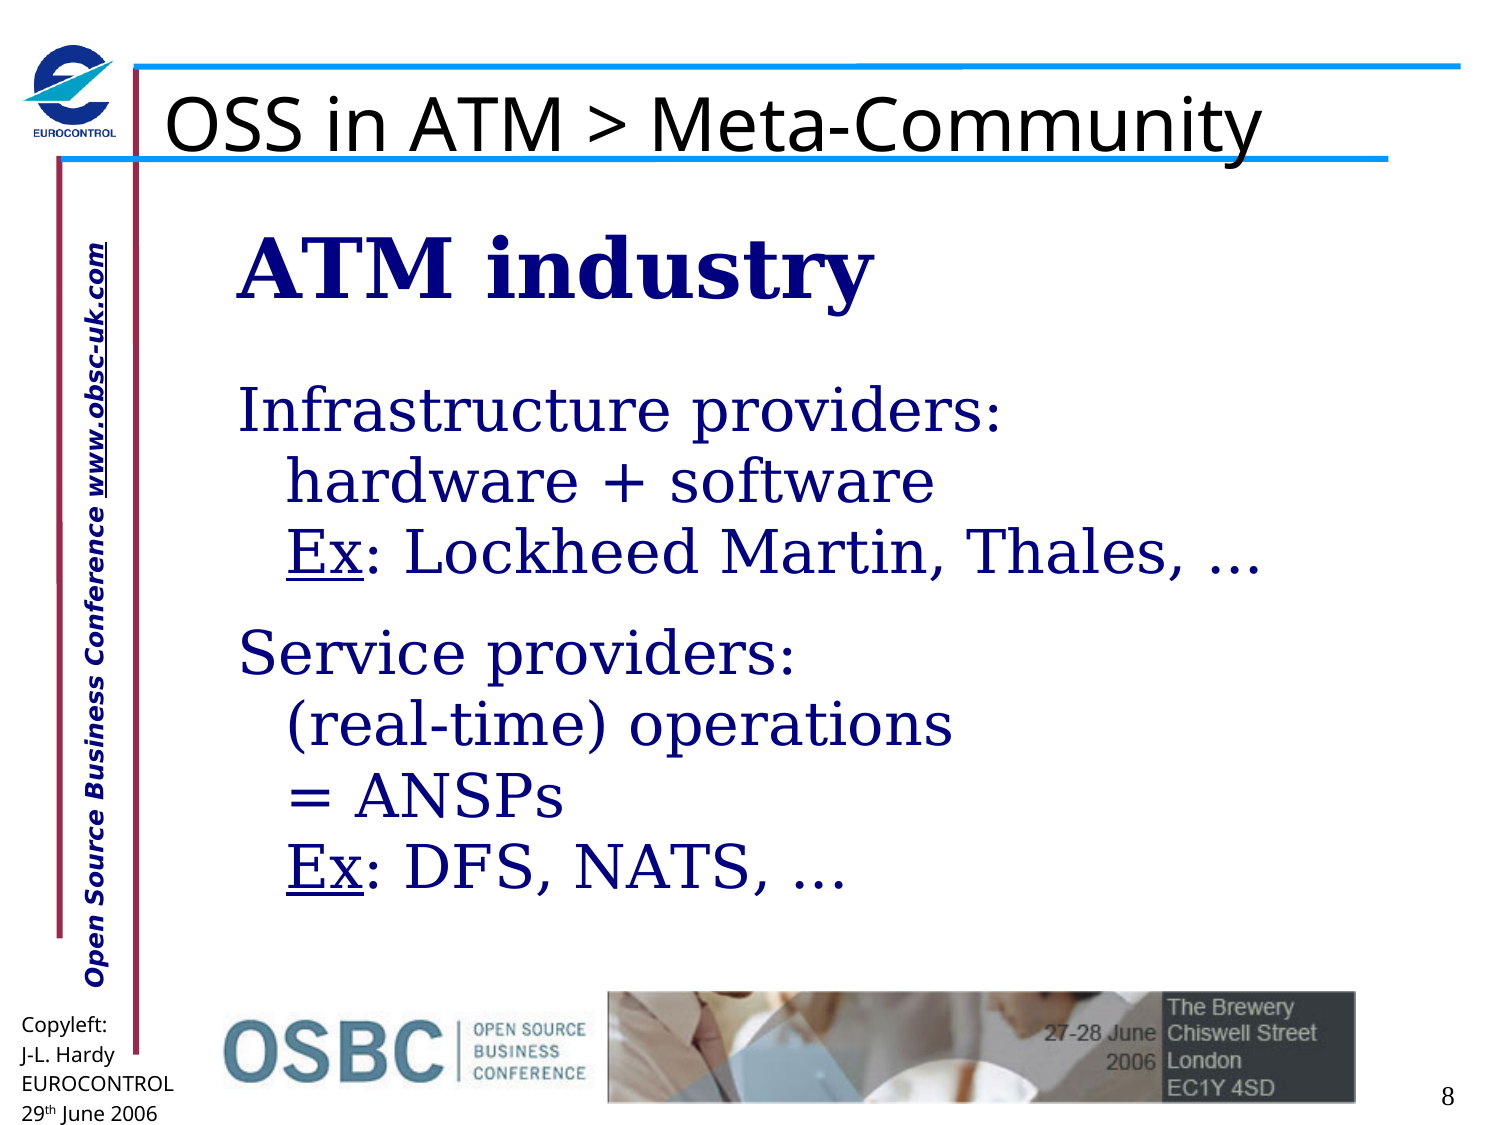

# ATM industry
Infrastructure providers:
hardware + software
Ex: Lockheed Martin, Thales, ...
Service providers:
(real-time) operations
= ANSPs
Ex: DFS, NATS, ...